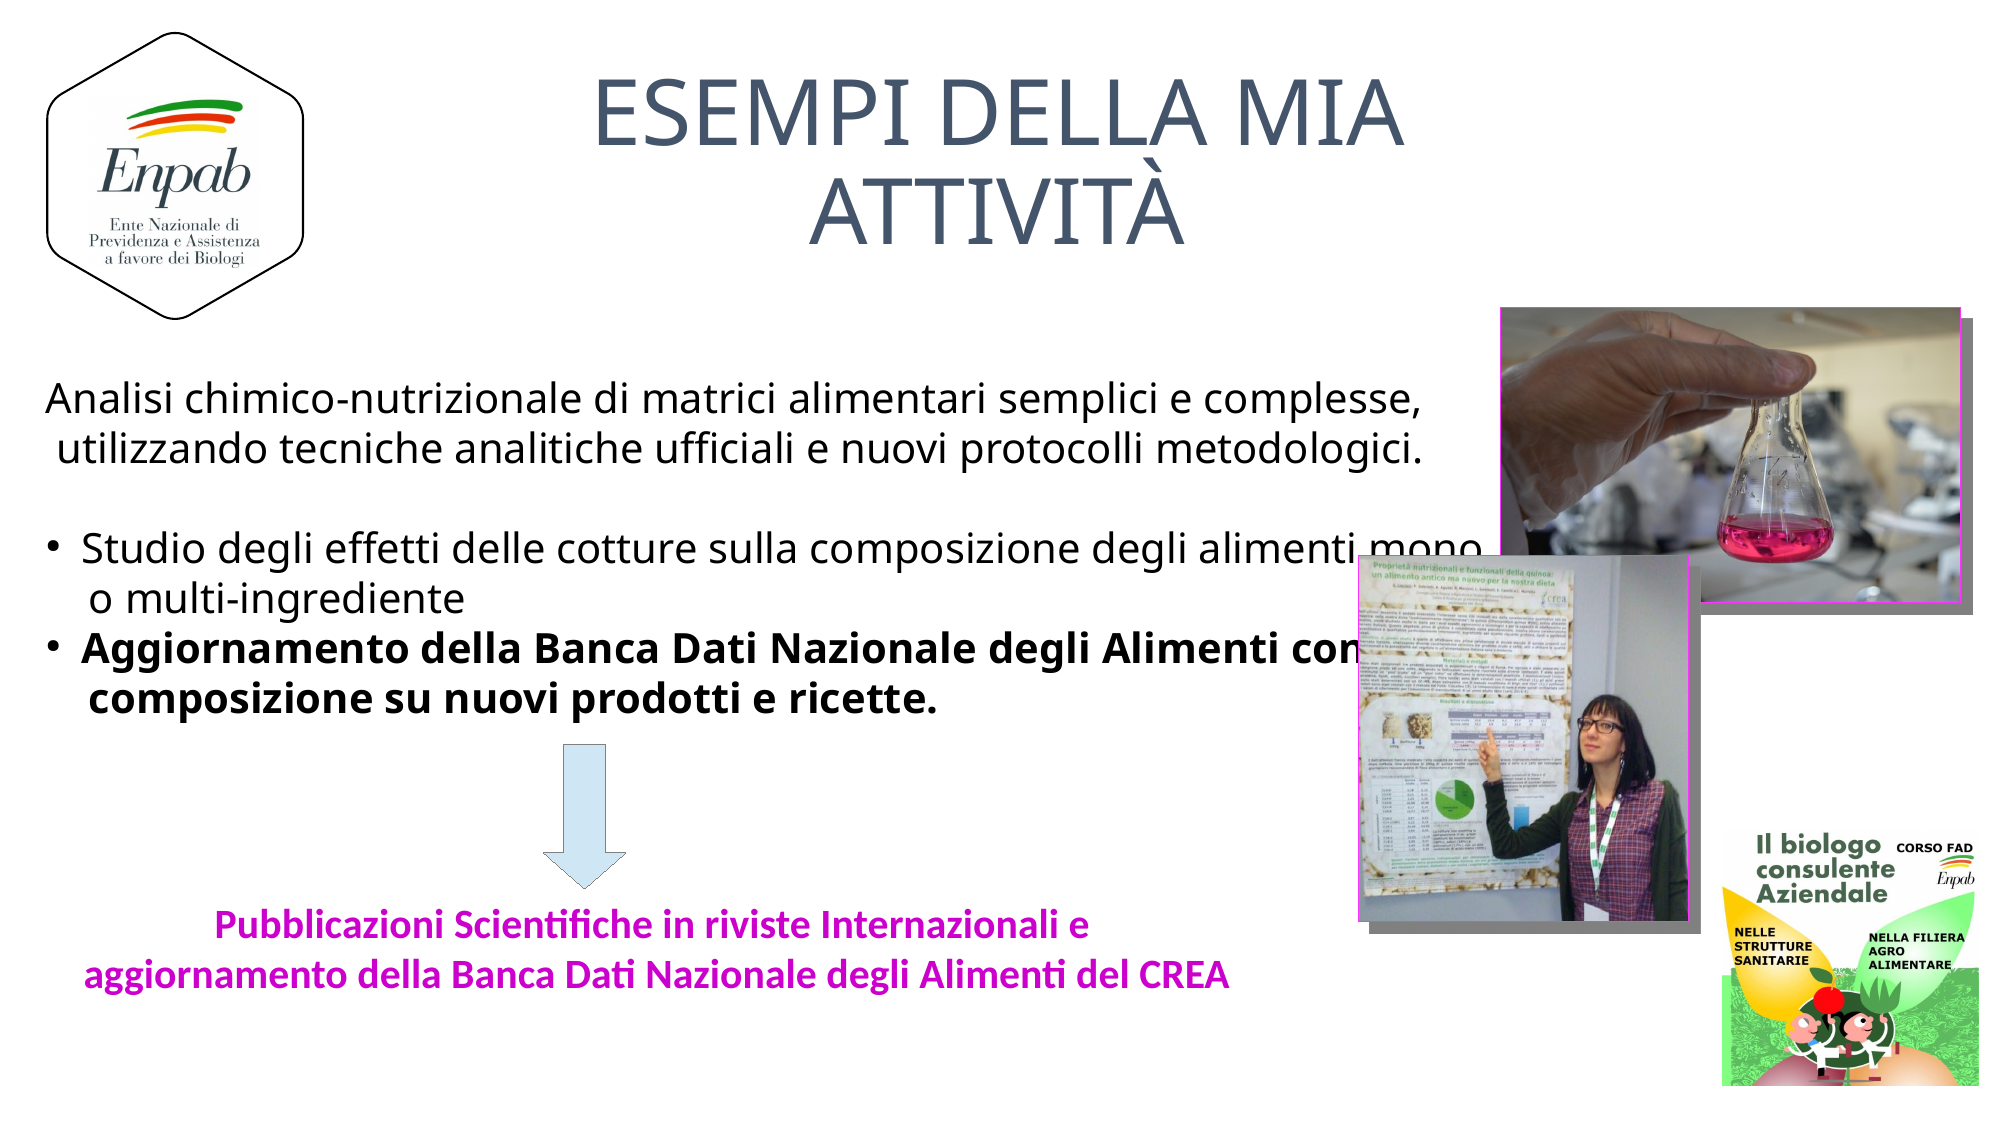

ESEMPI DELLA MIA ATTIVITÀ
Analisi chimico-nutrizionale di matrici alimentari semplici e complesse,
 utilizzando tecniche analitiche ufficiali e nuovi protocolli metodologici.
Studio degli effetti delle cotture sulla composizione degli alimenti mono
 o multi-ingrediente
Aggiornamento della Banca Dati Nazionale degli Alimenti con dati di
 composizione su nuovi prodotti e ricette.
Pubblicazioni Scientifiche in riviste Internazionali e
 aggiornamento della Banca Dati Nazionale degli Alimenti del CREA